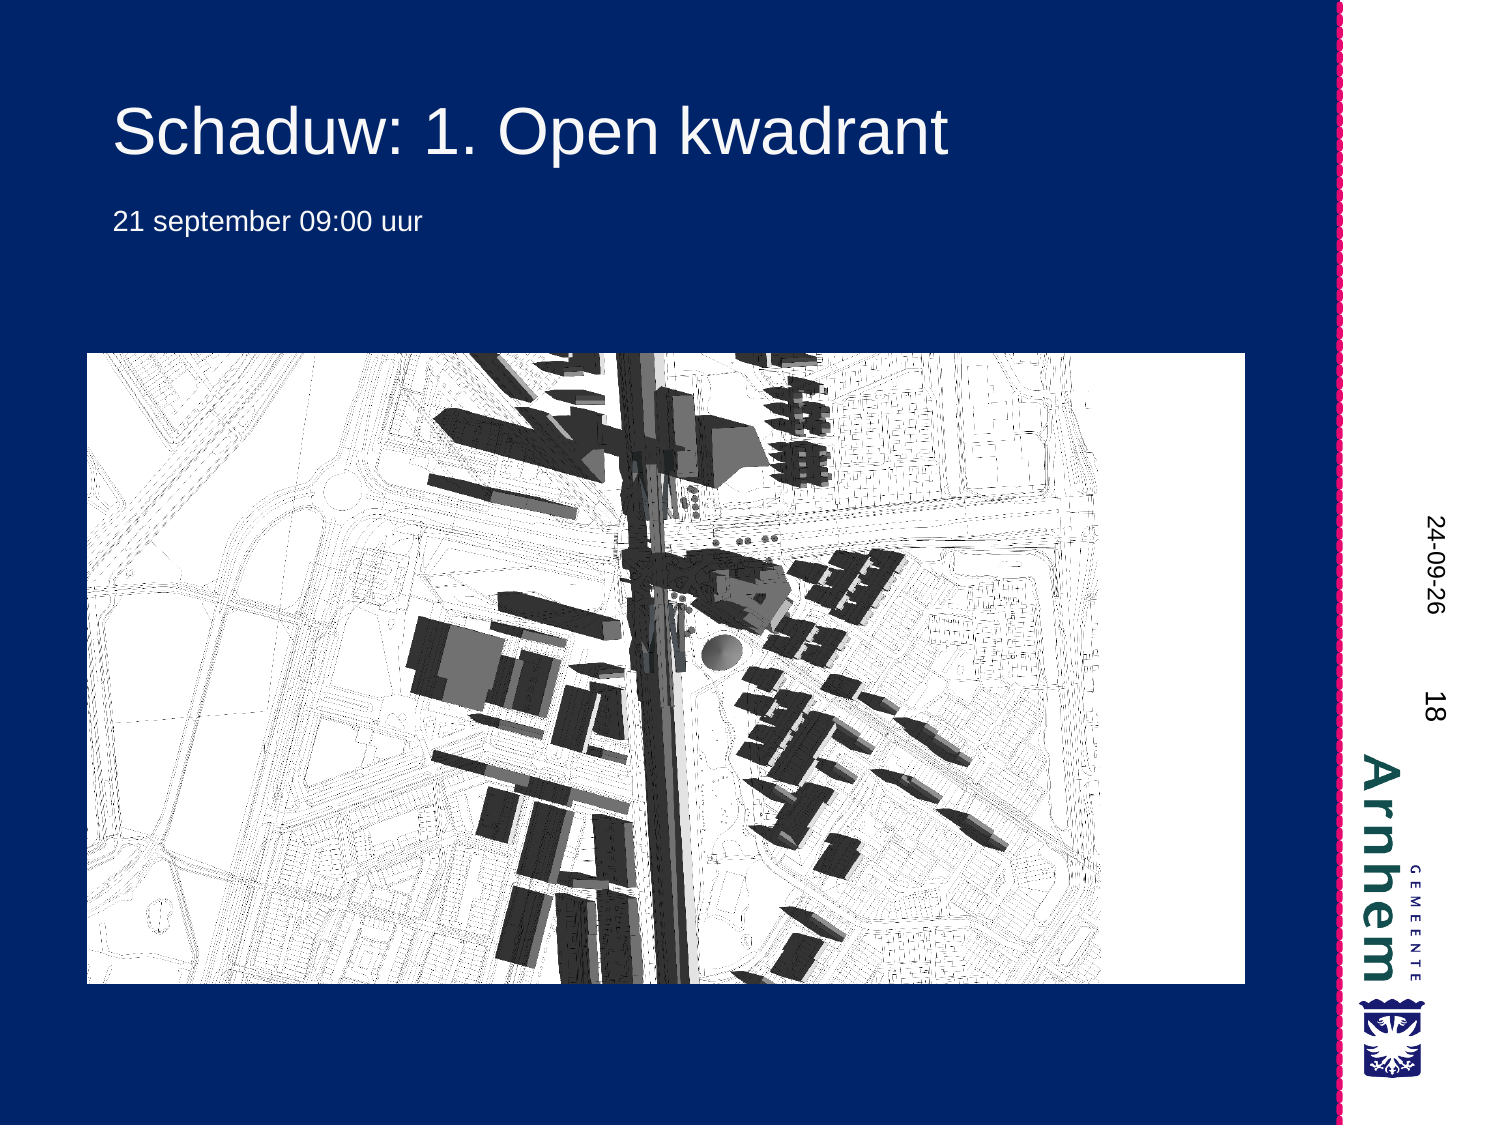

Schaduw: 1. Open kwadrant
21 september 09:00 uur